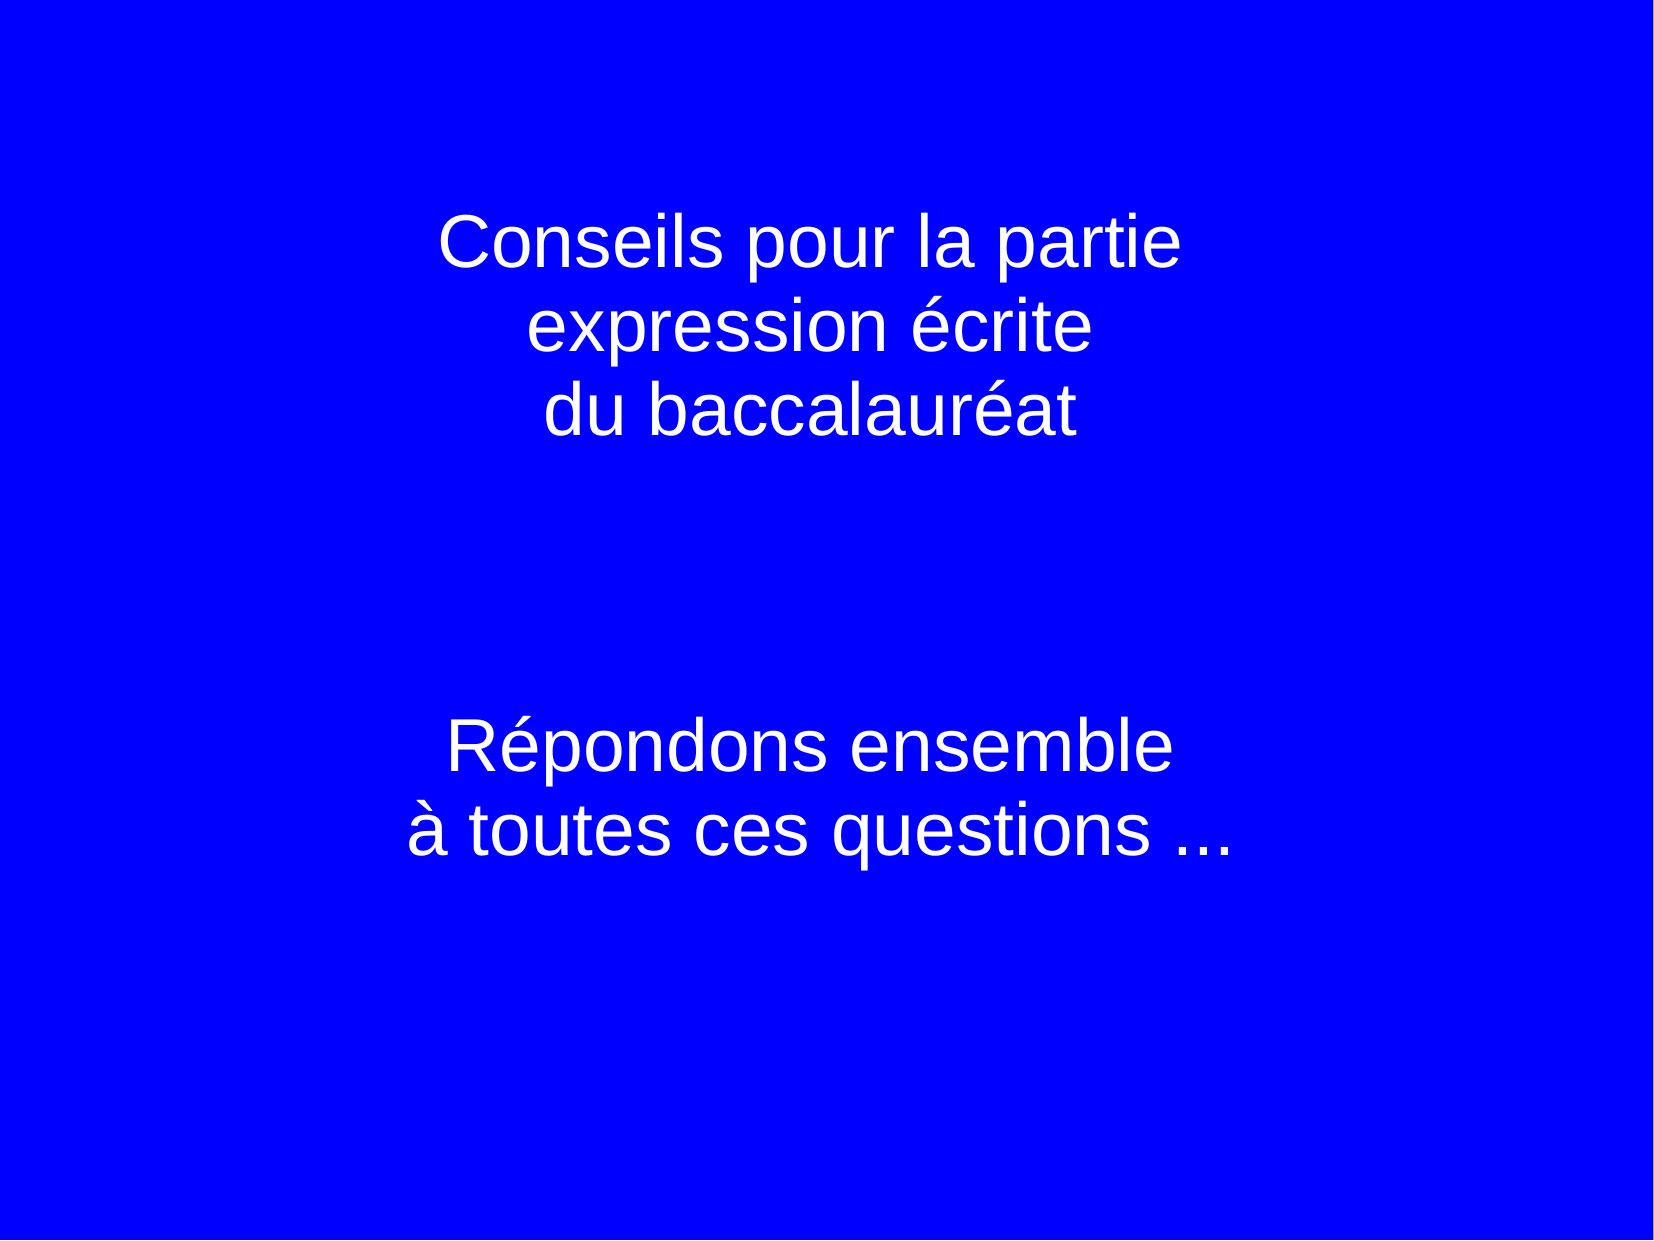

# Conseils pour la partie expression écrite du baccalauréat
Répondons ensemble
à toutes ces questions ...